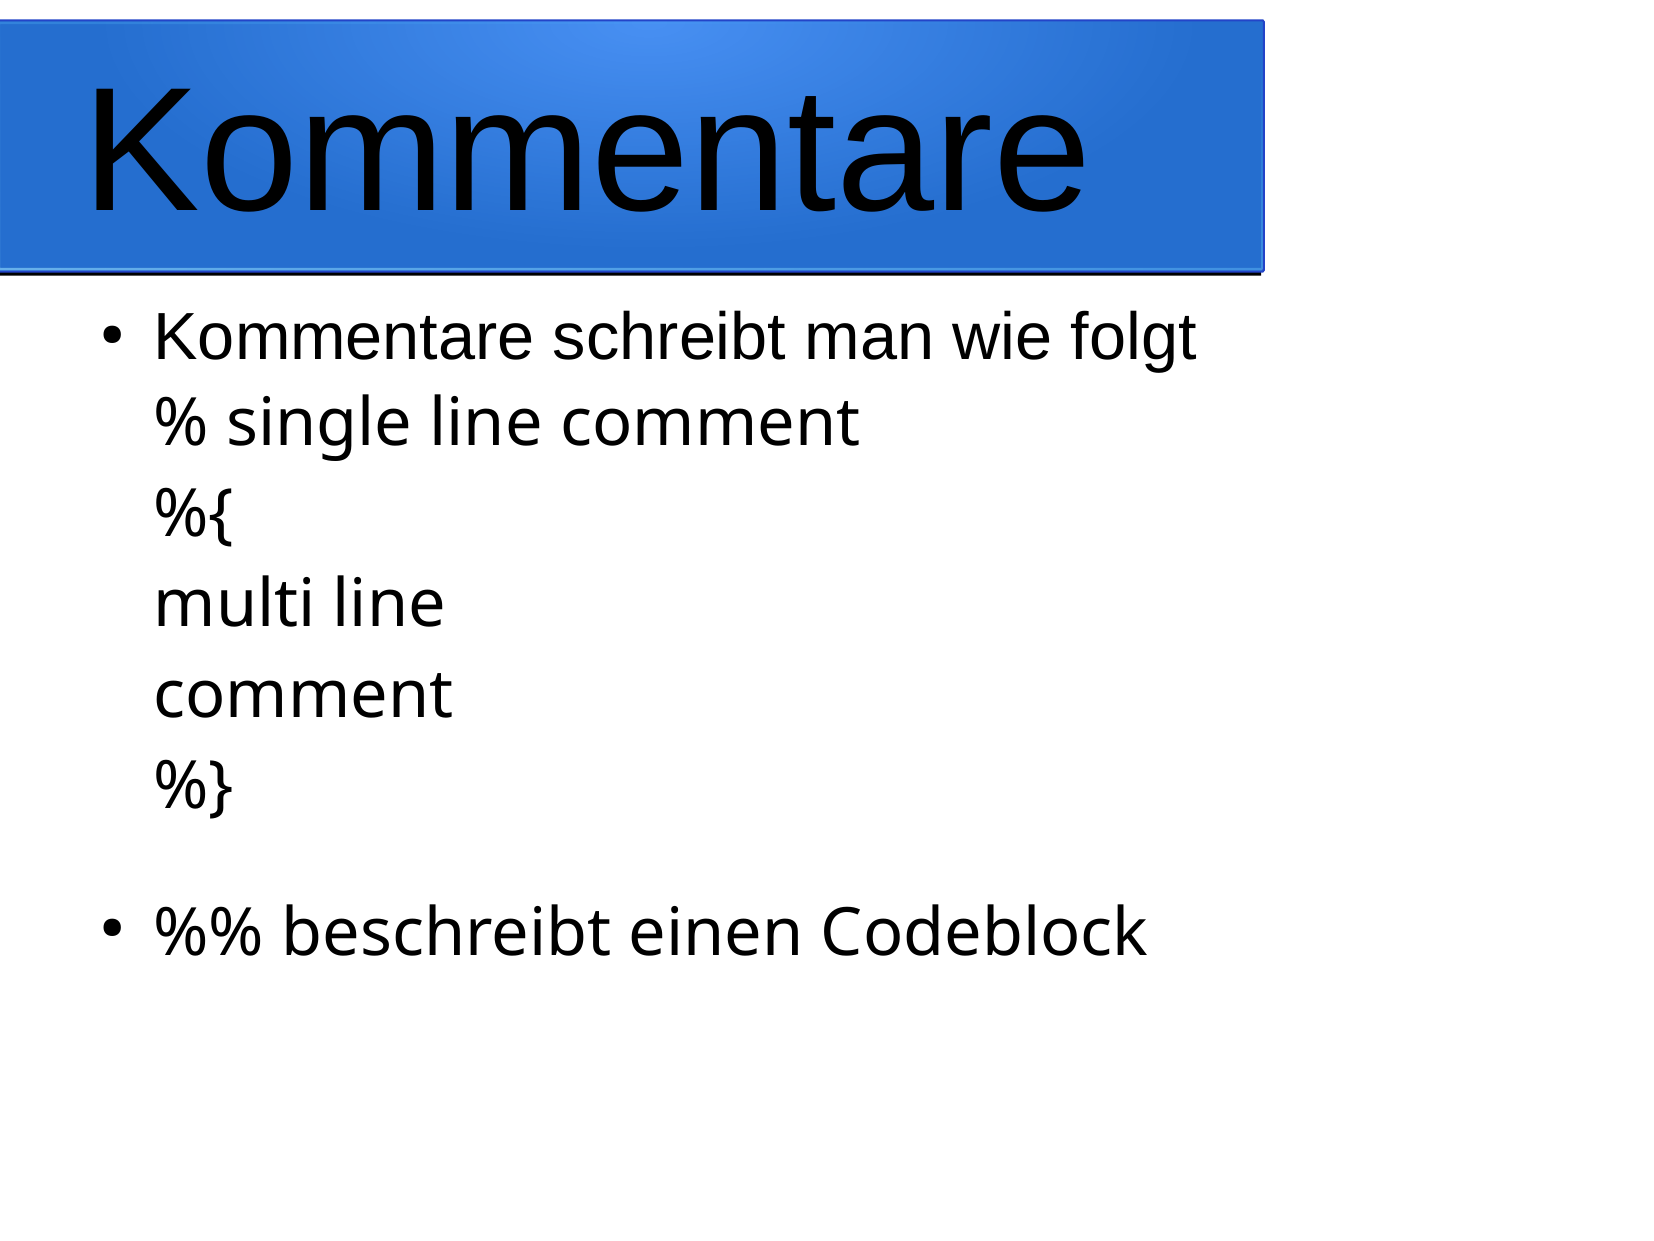

# Kommentare
Kommentare schreibt man wie folgt
% single line comment
%{
multi line
comment
%}
%% beschreibt einen Codeblock